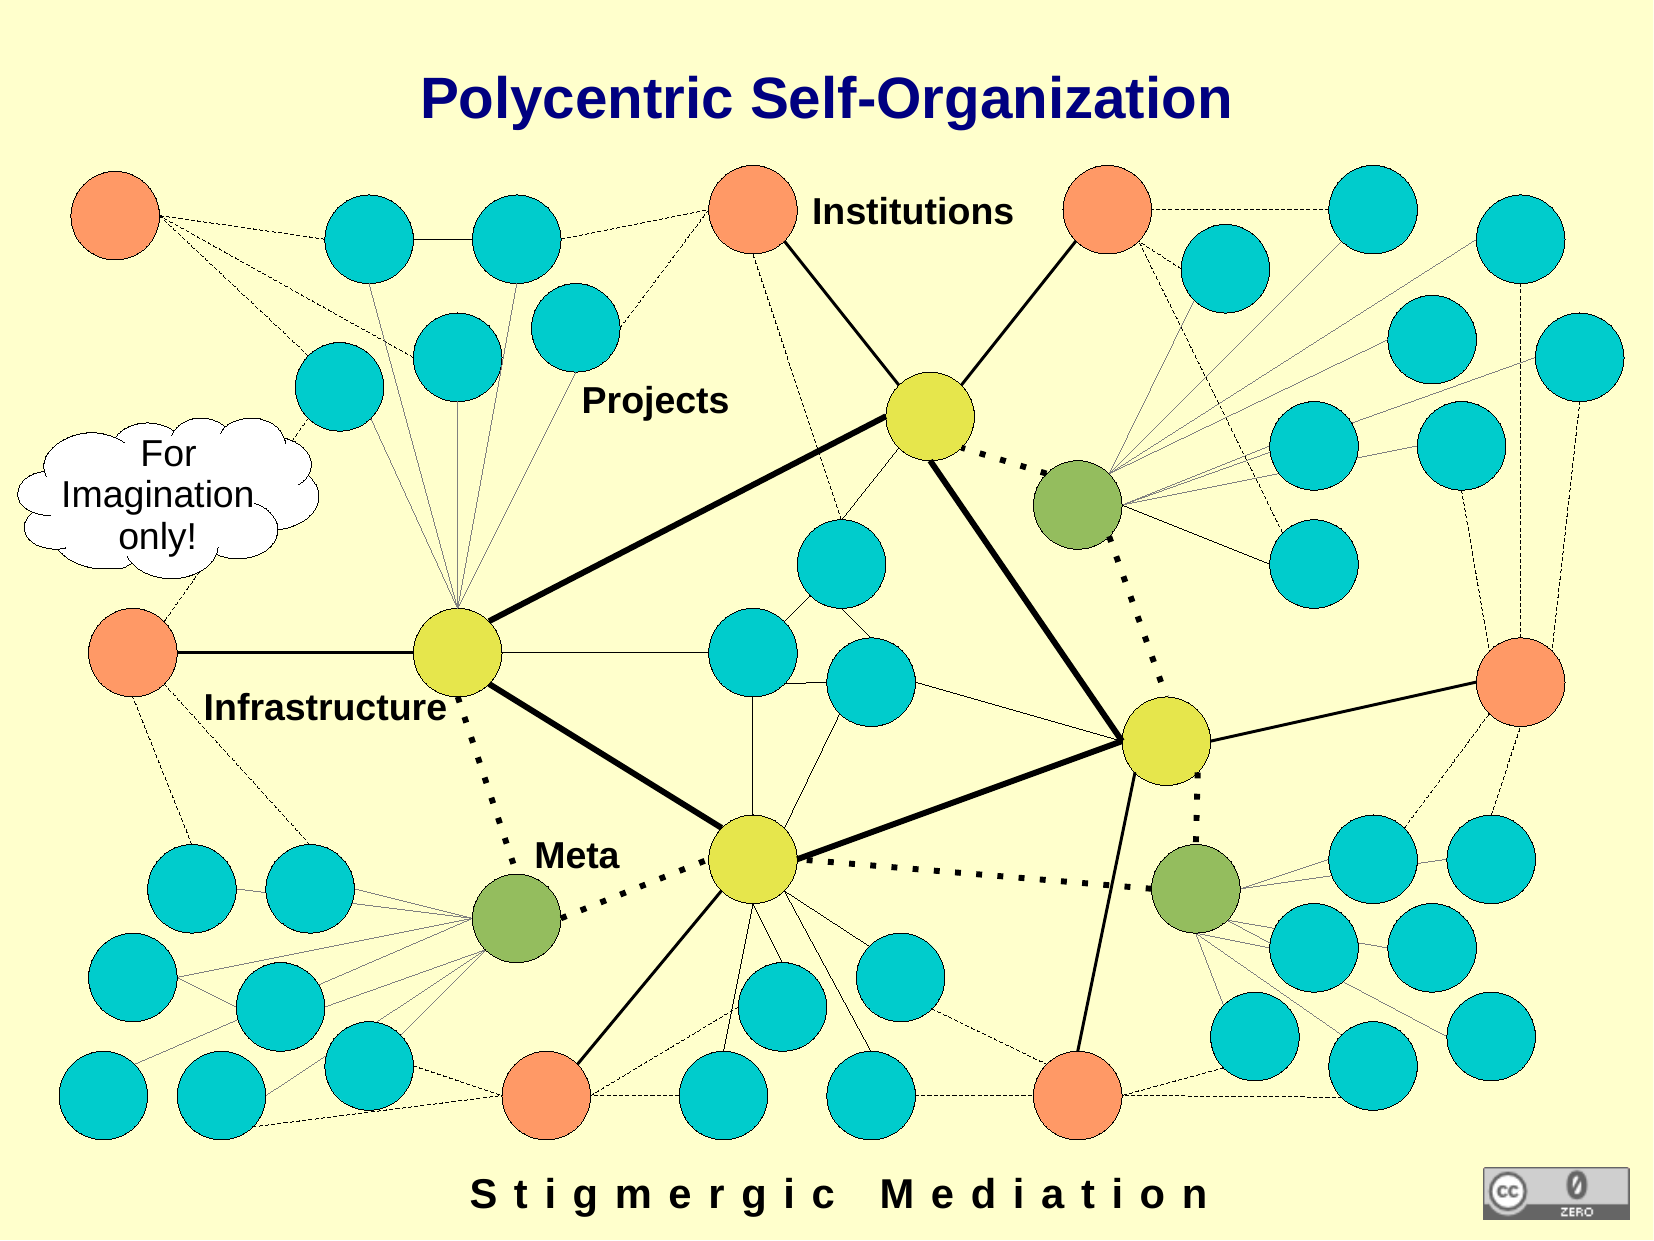

# Polycentric Self-Organization
Institutions
Projects
 For
Imagination
only!
Infrastructure
Meta
Stigmergic Mediation